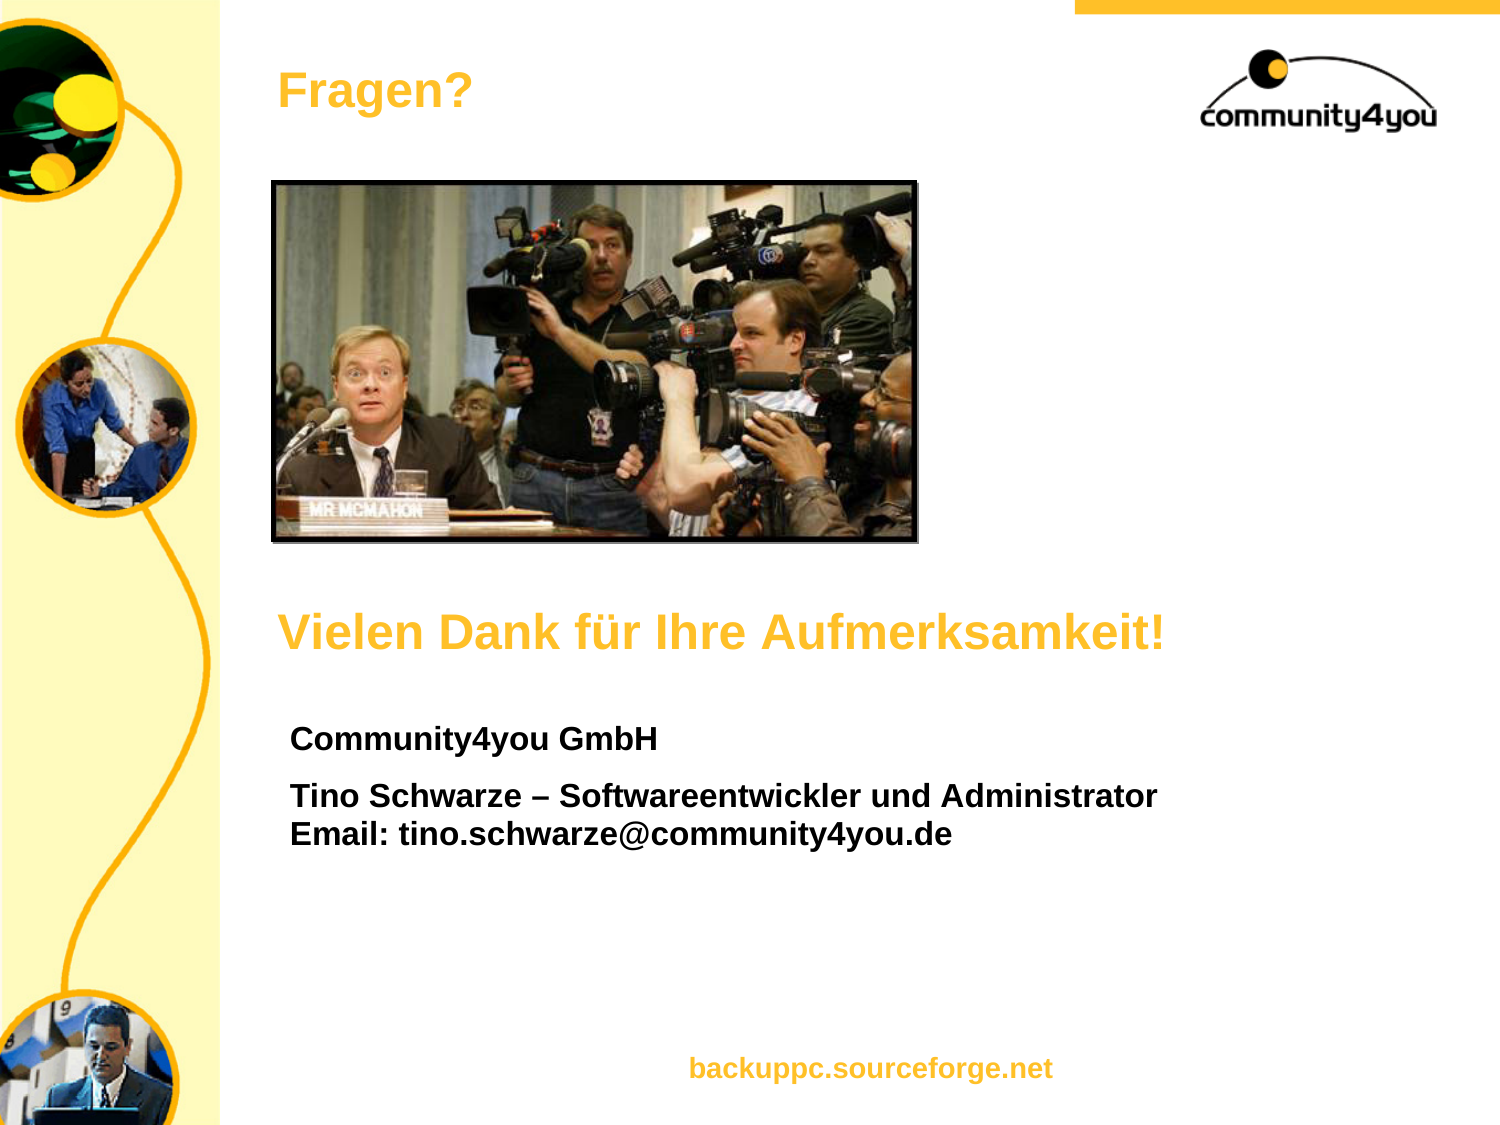

Fragen?
Vielen Dank für Ihre Aufmerksamkeit!
Community4you GmbH
Tino Schwarze – Softwareentwickler und Administrator
Email: tino.schwarze@community4you.de